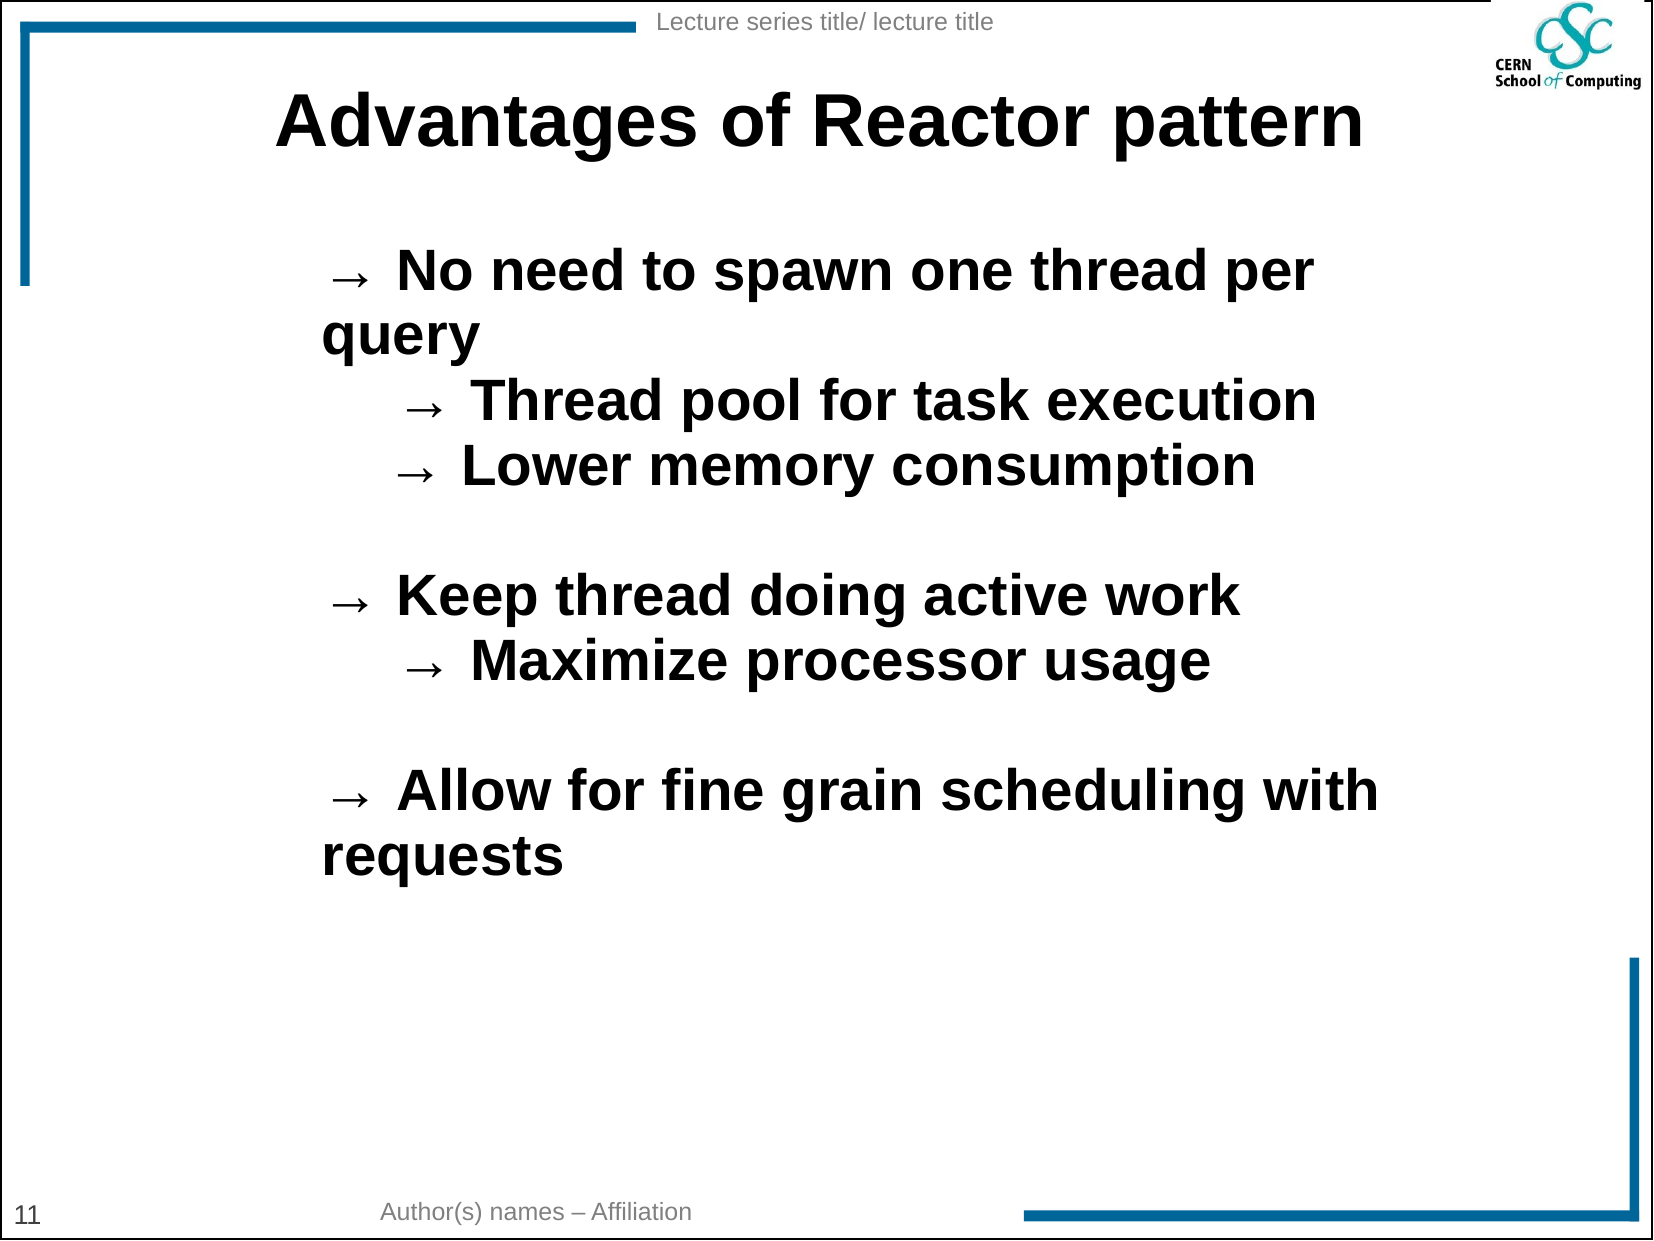

Advantages of Reactor pattern
→ No need to spawn one thread per query
	→ Thread pool for task execution
 → Lower memory consumption
→ Keep thread doing active work
	→ Maximize processor usage
→ Allow for fine grain scheduling with requests